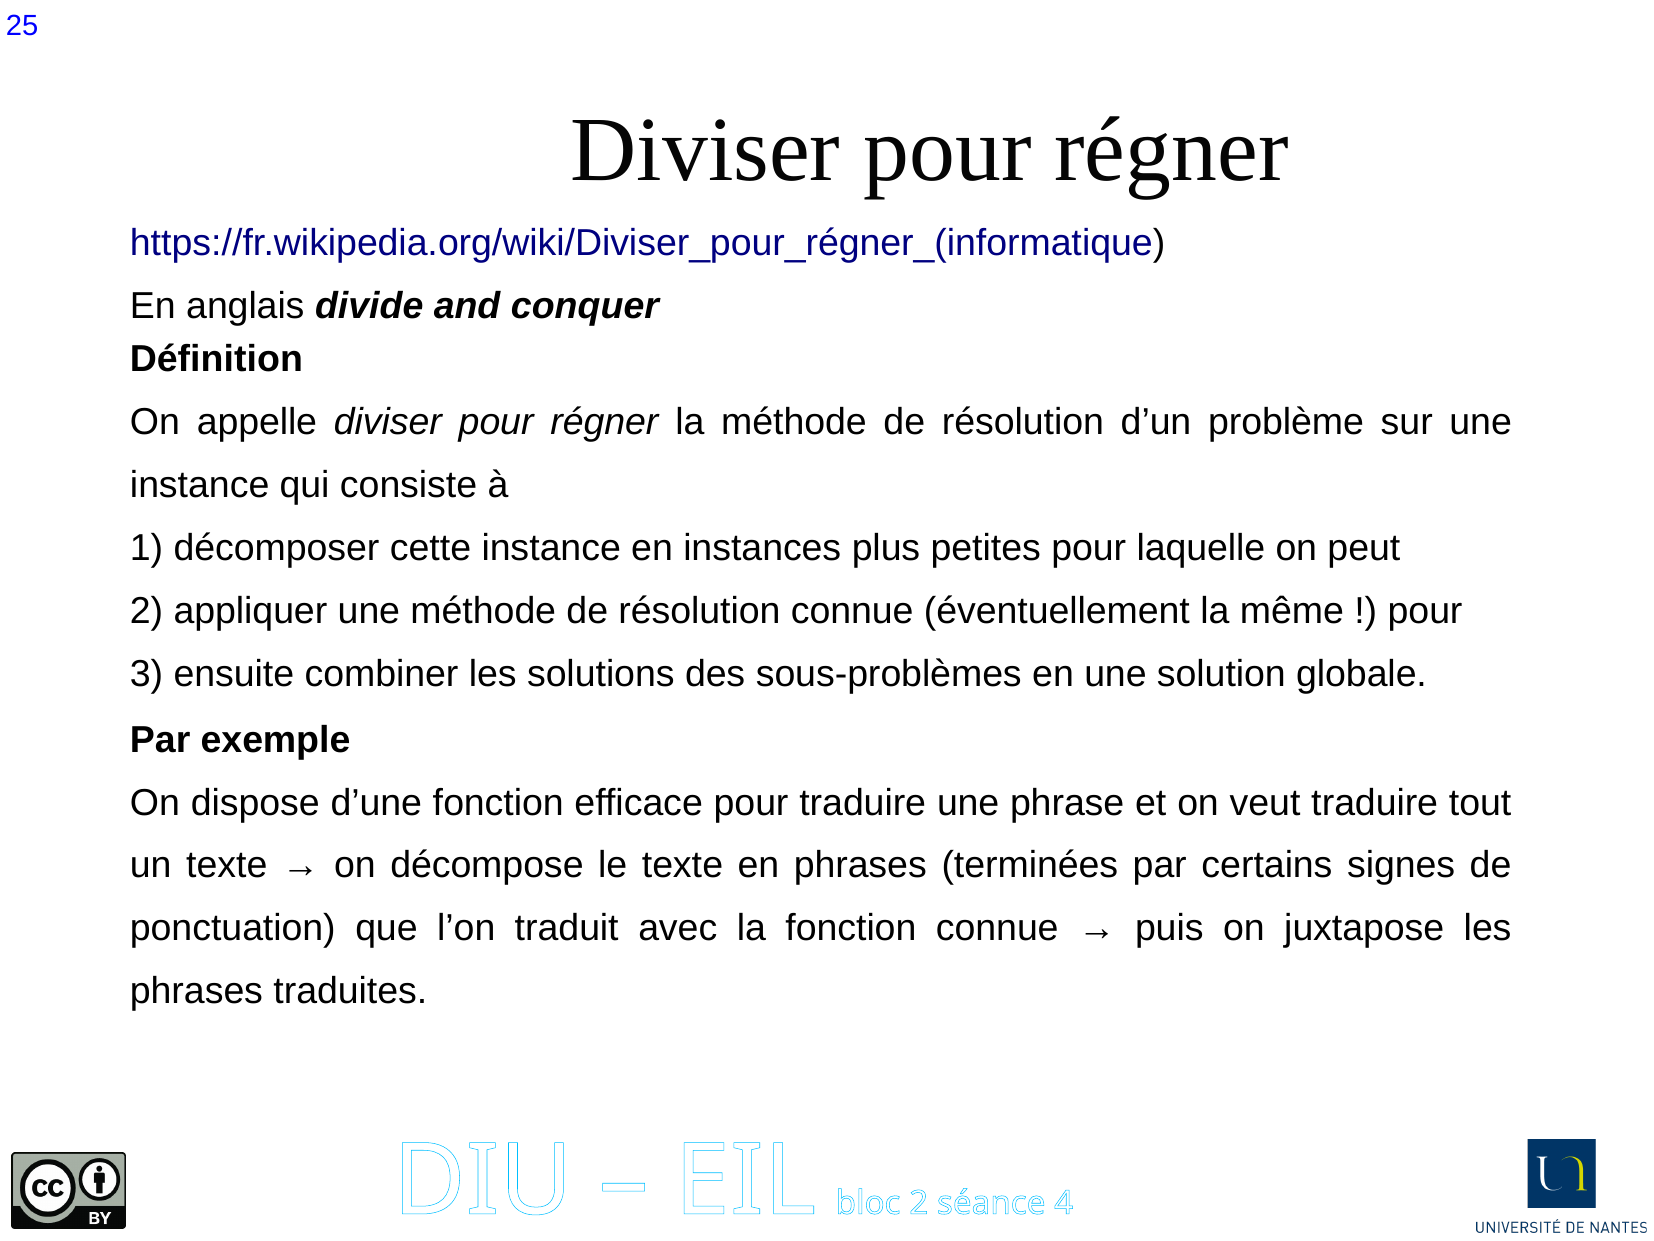

25
# Diviser pour régner
https://fr.wikipedia.org/wiki/Diviser_pour_régner_(informatique)
En anglais divide and conquer
Définition
On appelle diviser pour régner la méthode de résolution d’un problème sur une instance qui consiste à
1) décomposer cette instance en instances plus petites pour laquelle on peut
2) appliquer une méthode de résolution connue (éventuellement la même !) pour
3) ensuite combiner les solutions des sous-problèmes en une solution globale.
Par exemple
On dispose d’une fonction efficace pour traduire une phrase et on veut traduire tout un texte → on décompose le texte en phrases (terminées par certains signes de ponctuation) que l’on traduit avec la fonction connue → puis on juxtapose les phrases traduites.